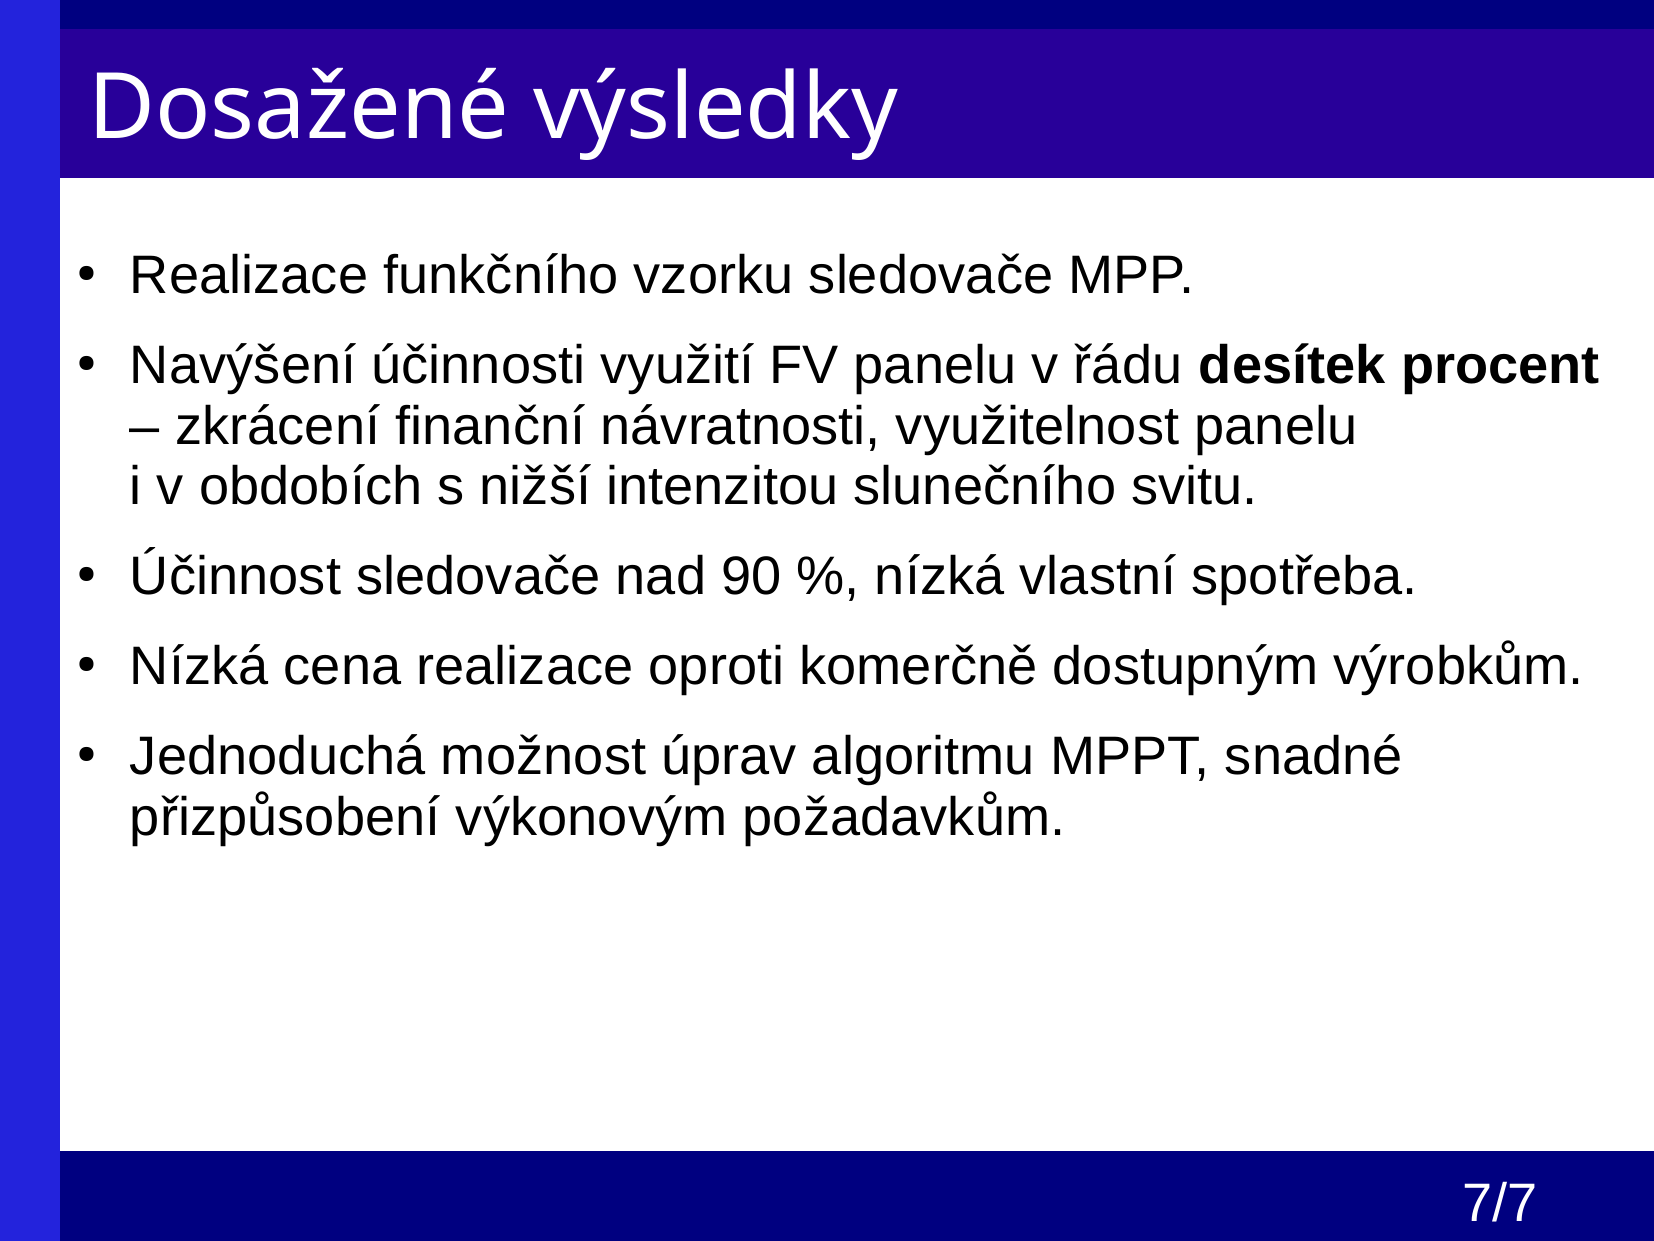

# Dosažené výsledky
Realizace funkčního vzorku sledovače MPP.
Navýšení účinnosti využití FV panelu v řádu desítek procent – zkrácení finanční návratnosti, využitelnost panelu i v obdobích s nižší intenzitou slunečního svitu.
Účinnost sledovače nad 90 %, nízká vlastní spotřeba.
Nízká cena realizace oproti komerčně dostupným výrobkům.
Jednoduchá možnost úprav algoritmu MPPT, snadné přizpůsobení výkonovým požadavkům.